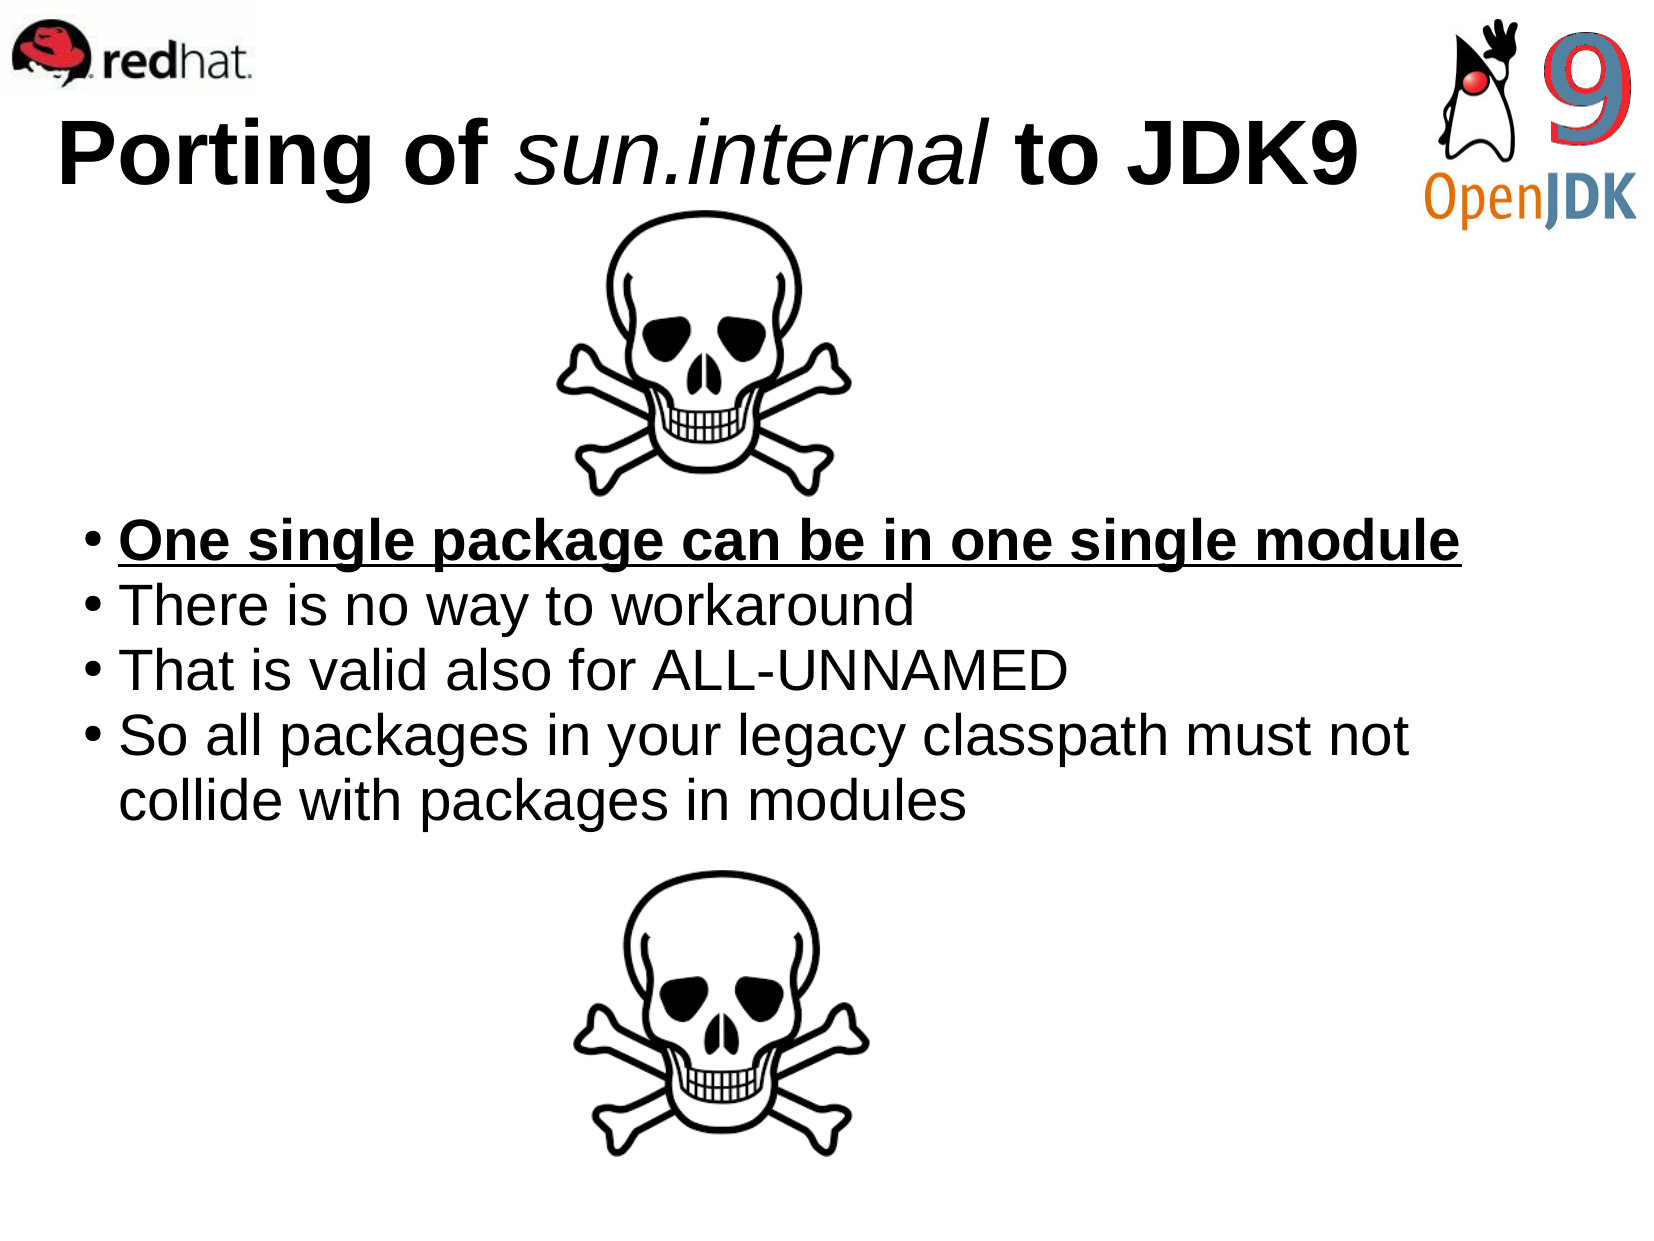

# Porting of sun.internal to JDK9
One single package can be in one single module
There is no way to workaround
That is valid also for ALL-UNNAMED
So all packages in your legacy classpath must not collide with packages in modules